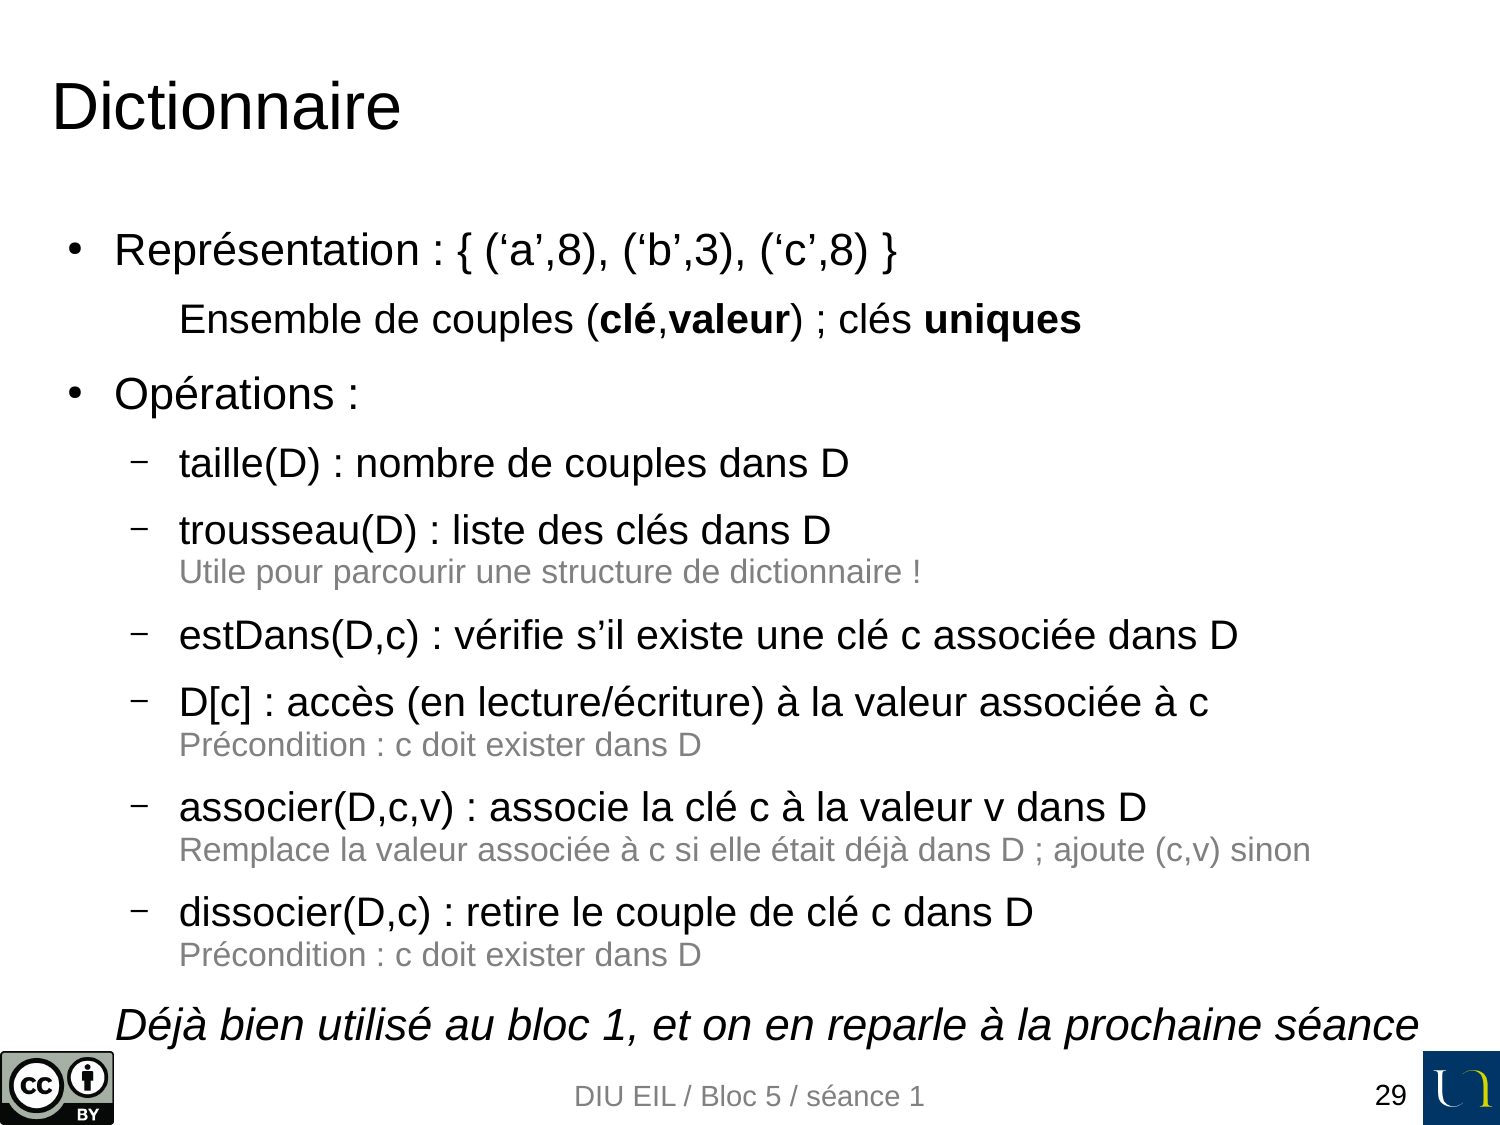

# Dictionnaire
Représentation : { (‘a’,8), (‘b’,3), (‘c’,8) }
Ensemble de couples (clé,valeur) ; clés uniques
Opérations :
taille(D) : nombre de couples dans D
trousseau(D) : liste des clés dans D
Utile pour parcourir une structure de dictionnaire !
estDans(D,c) : vérifie s’il existe une clé c associée dans D
D[c] : accès (en lecture/écriture) à la valeur associée à c
Précondition : c doit exister dans D
associer(D,c,v) : associe la clé c à la valeur v dans D
Remplace la valeur associée à c si elle était déjà dans D ; ajoute (c,v) sinon
dissocier(D,c) : retire le couple de clé c dans D
Précondition : c doit exister dans D
Déjà bien utilisé au bloc 1, et on en reparle à la prochaine séance
29